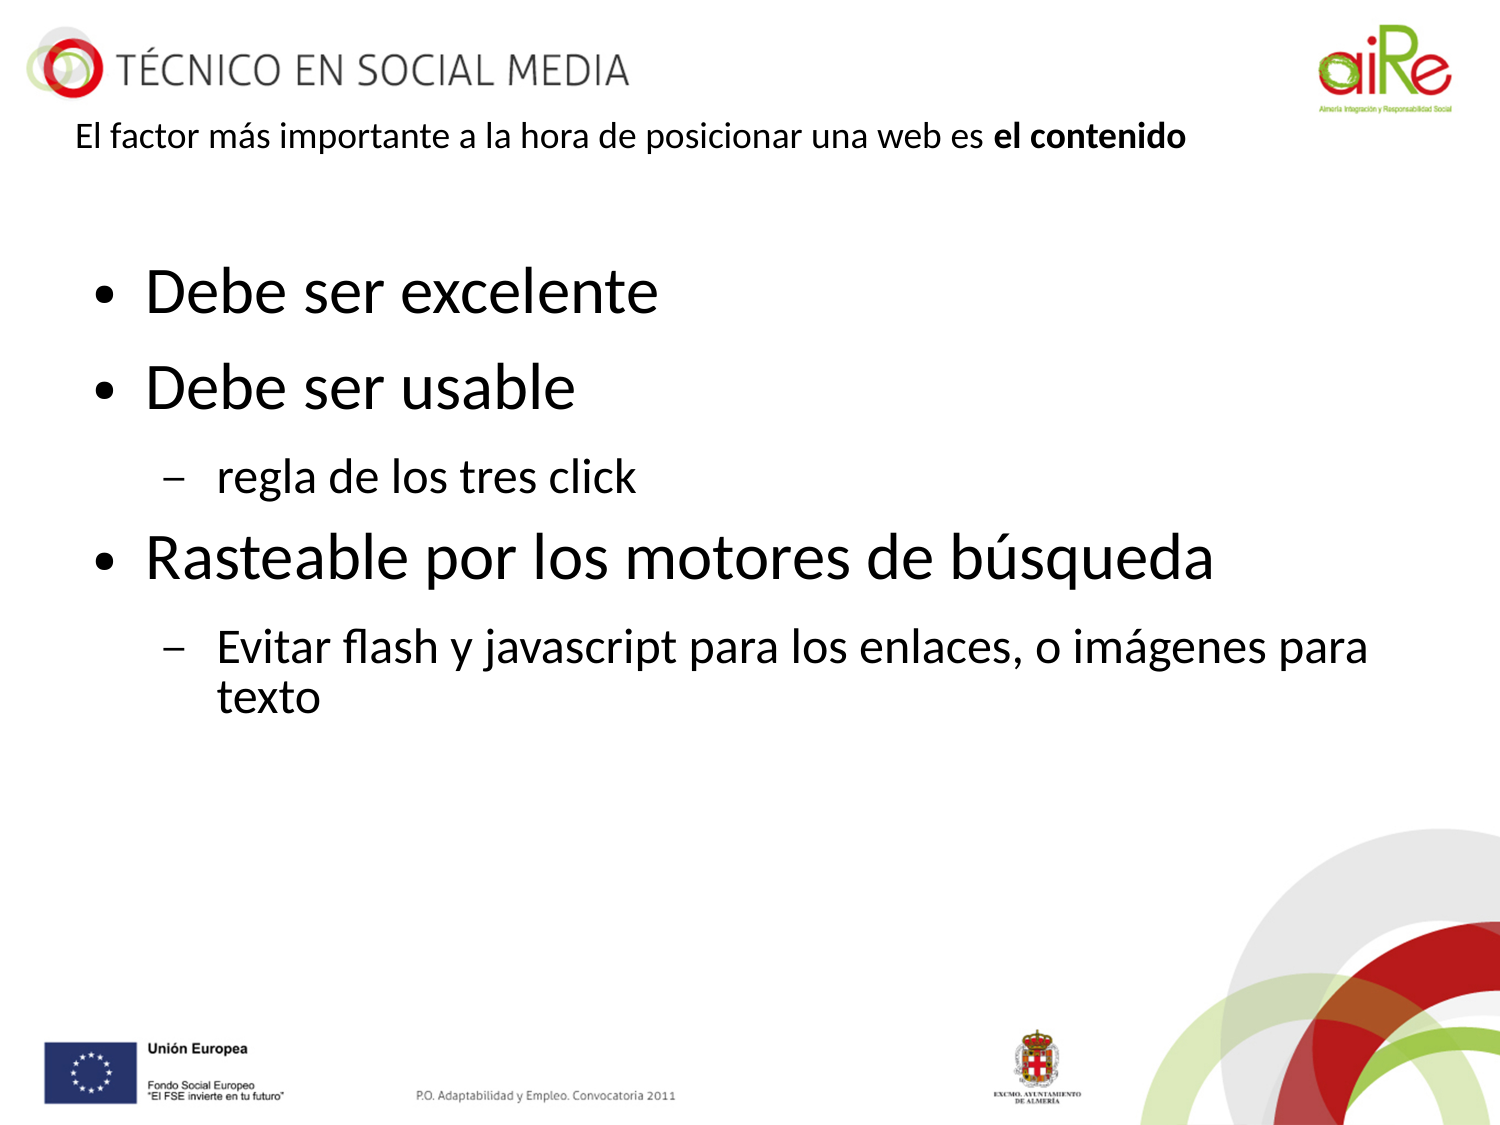

# El factor más importante a la hora de posicionar una web es el contenido
Debe ser excelente
Debe ser usable
regla de los tres click
Rasteable por los motores de búsqueda
Evitar flash y javascript para los enlaces, o imágenes para texto